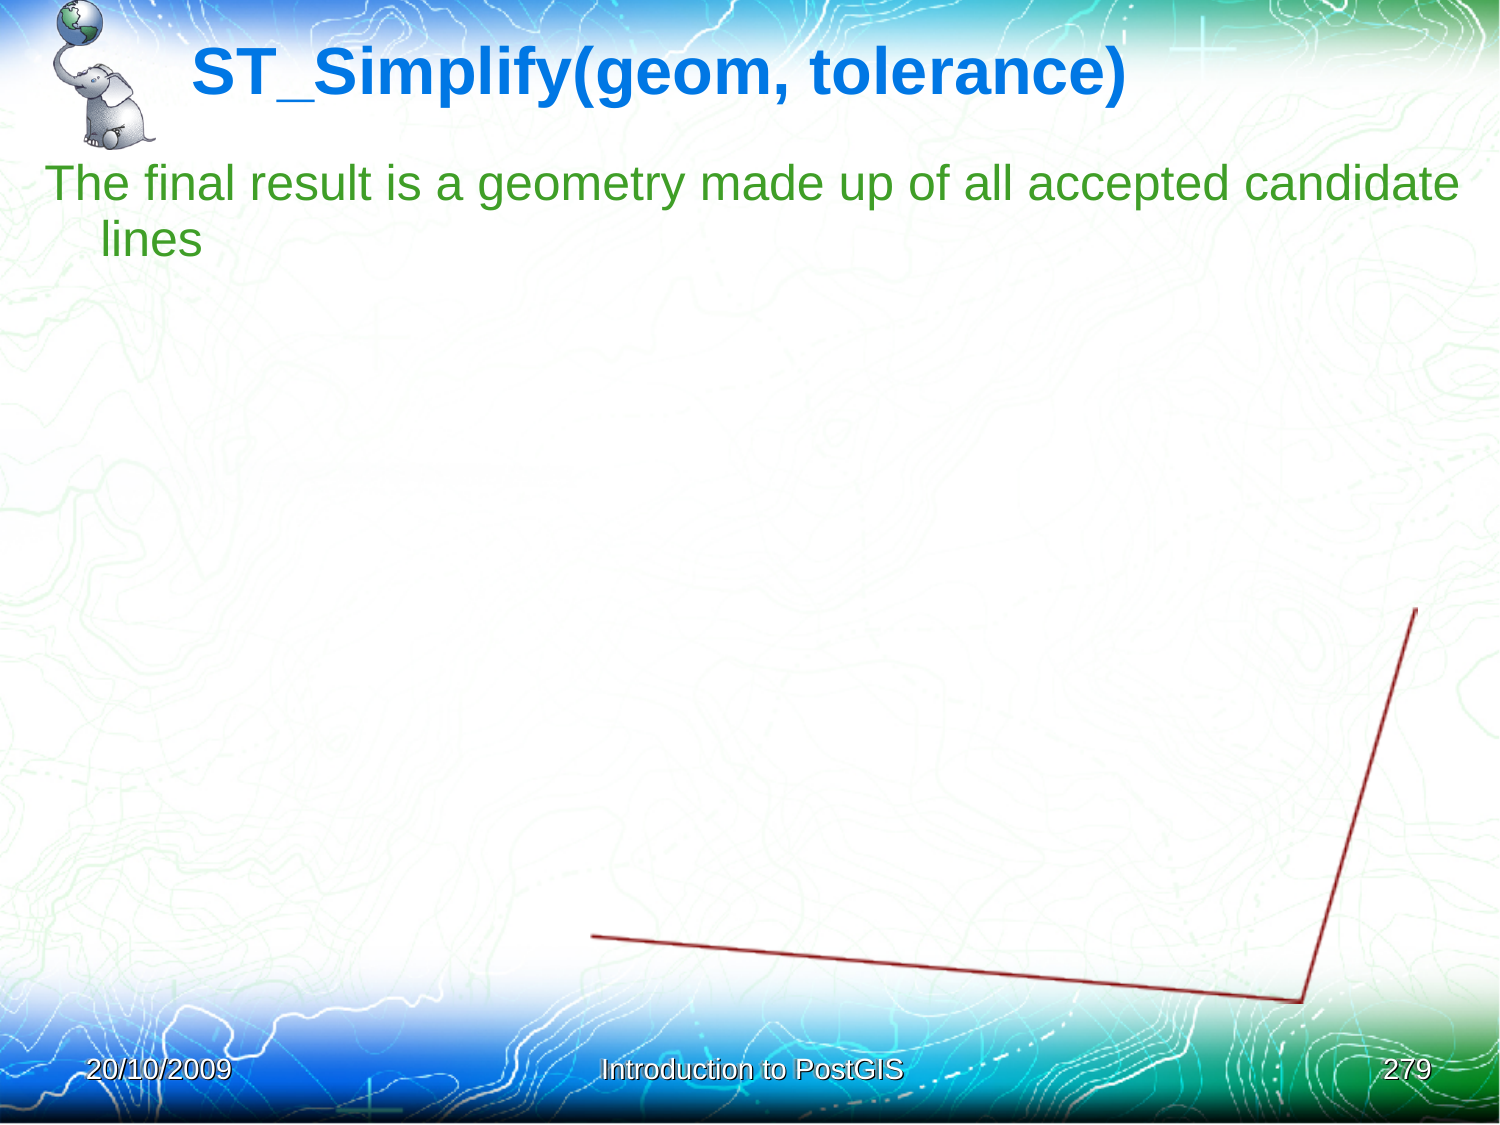

# ST_Simplify(geom, tolerance)
The final result is a geometry made up of all accepted candidate lines
20/10/2009
Introduction to PostGIS
279